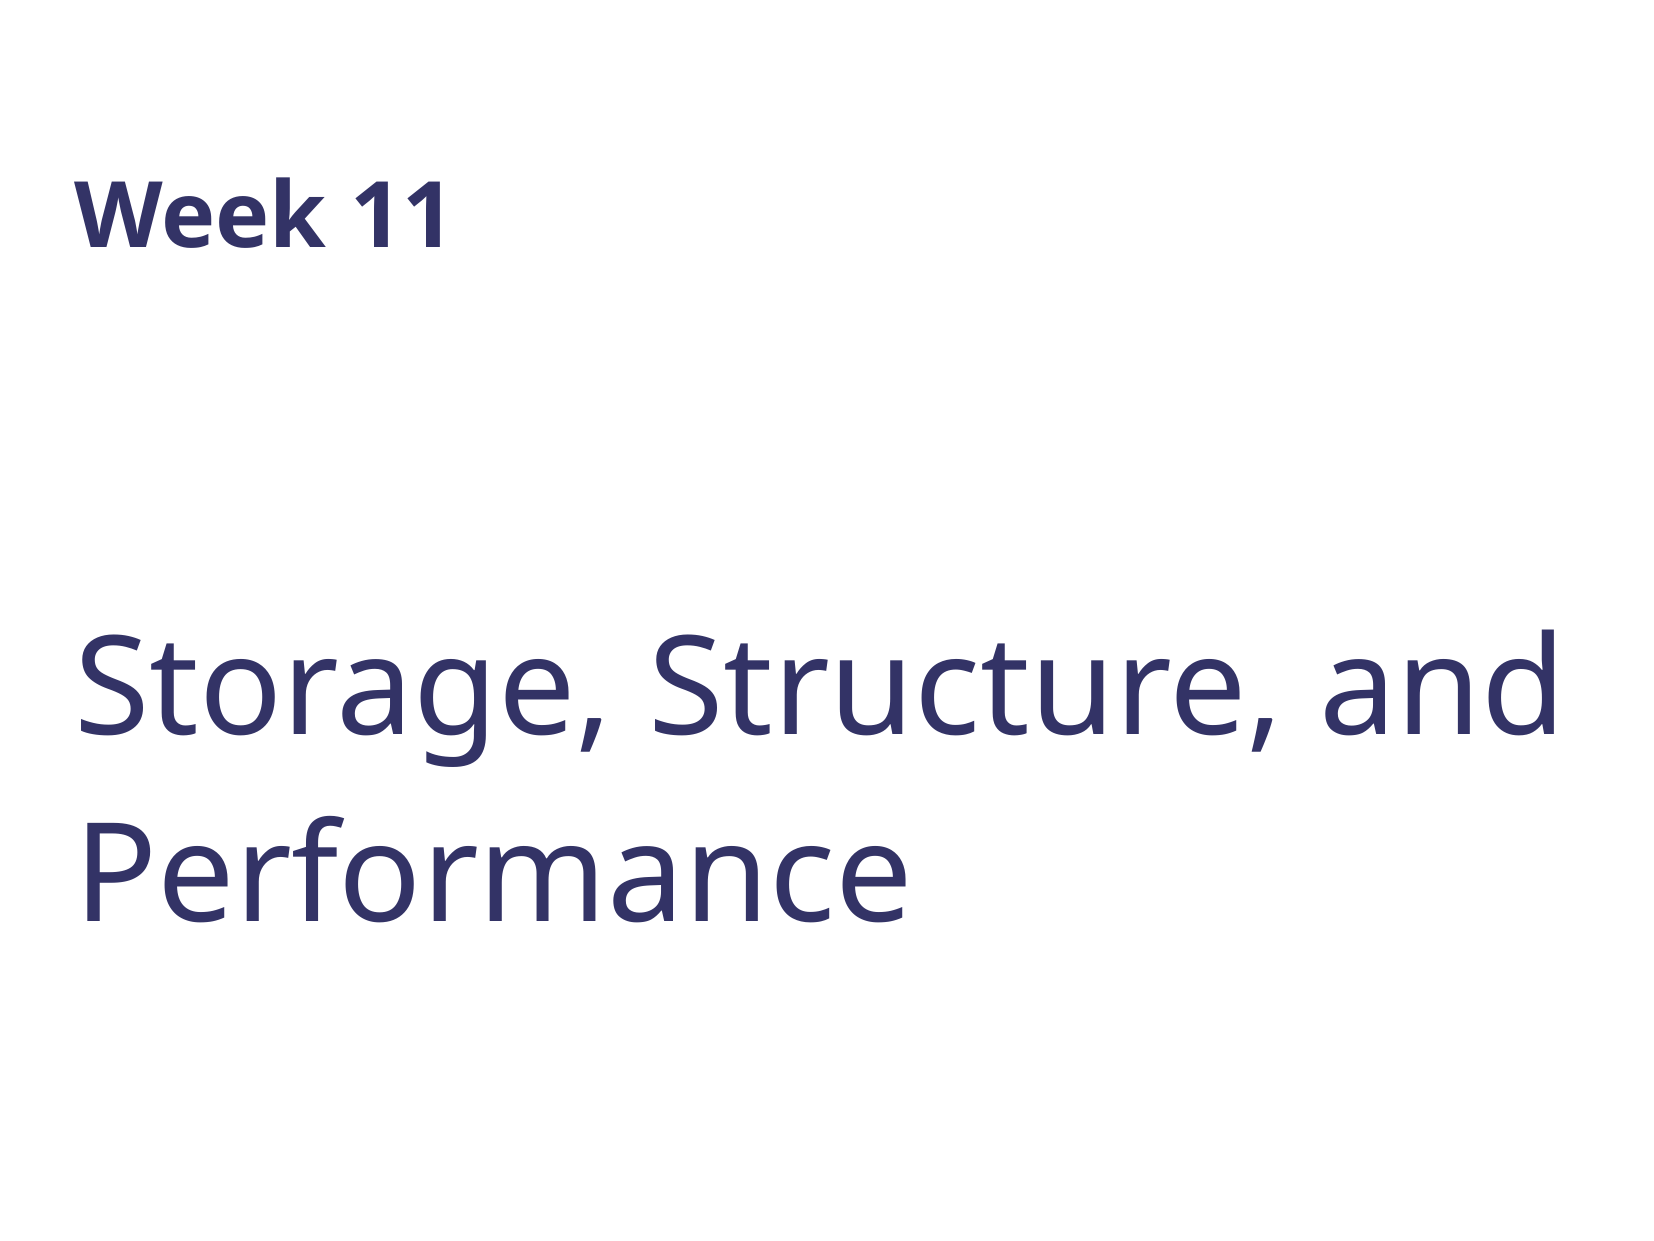

# Week 11 Storage, Structure, and Performance